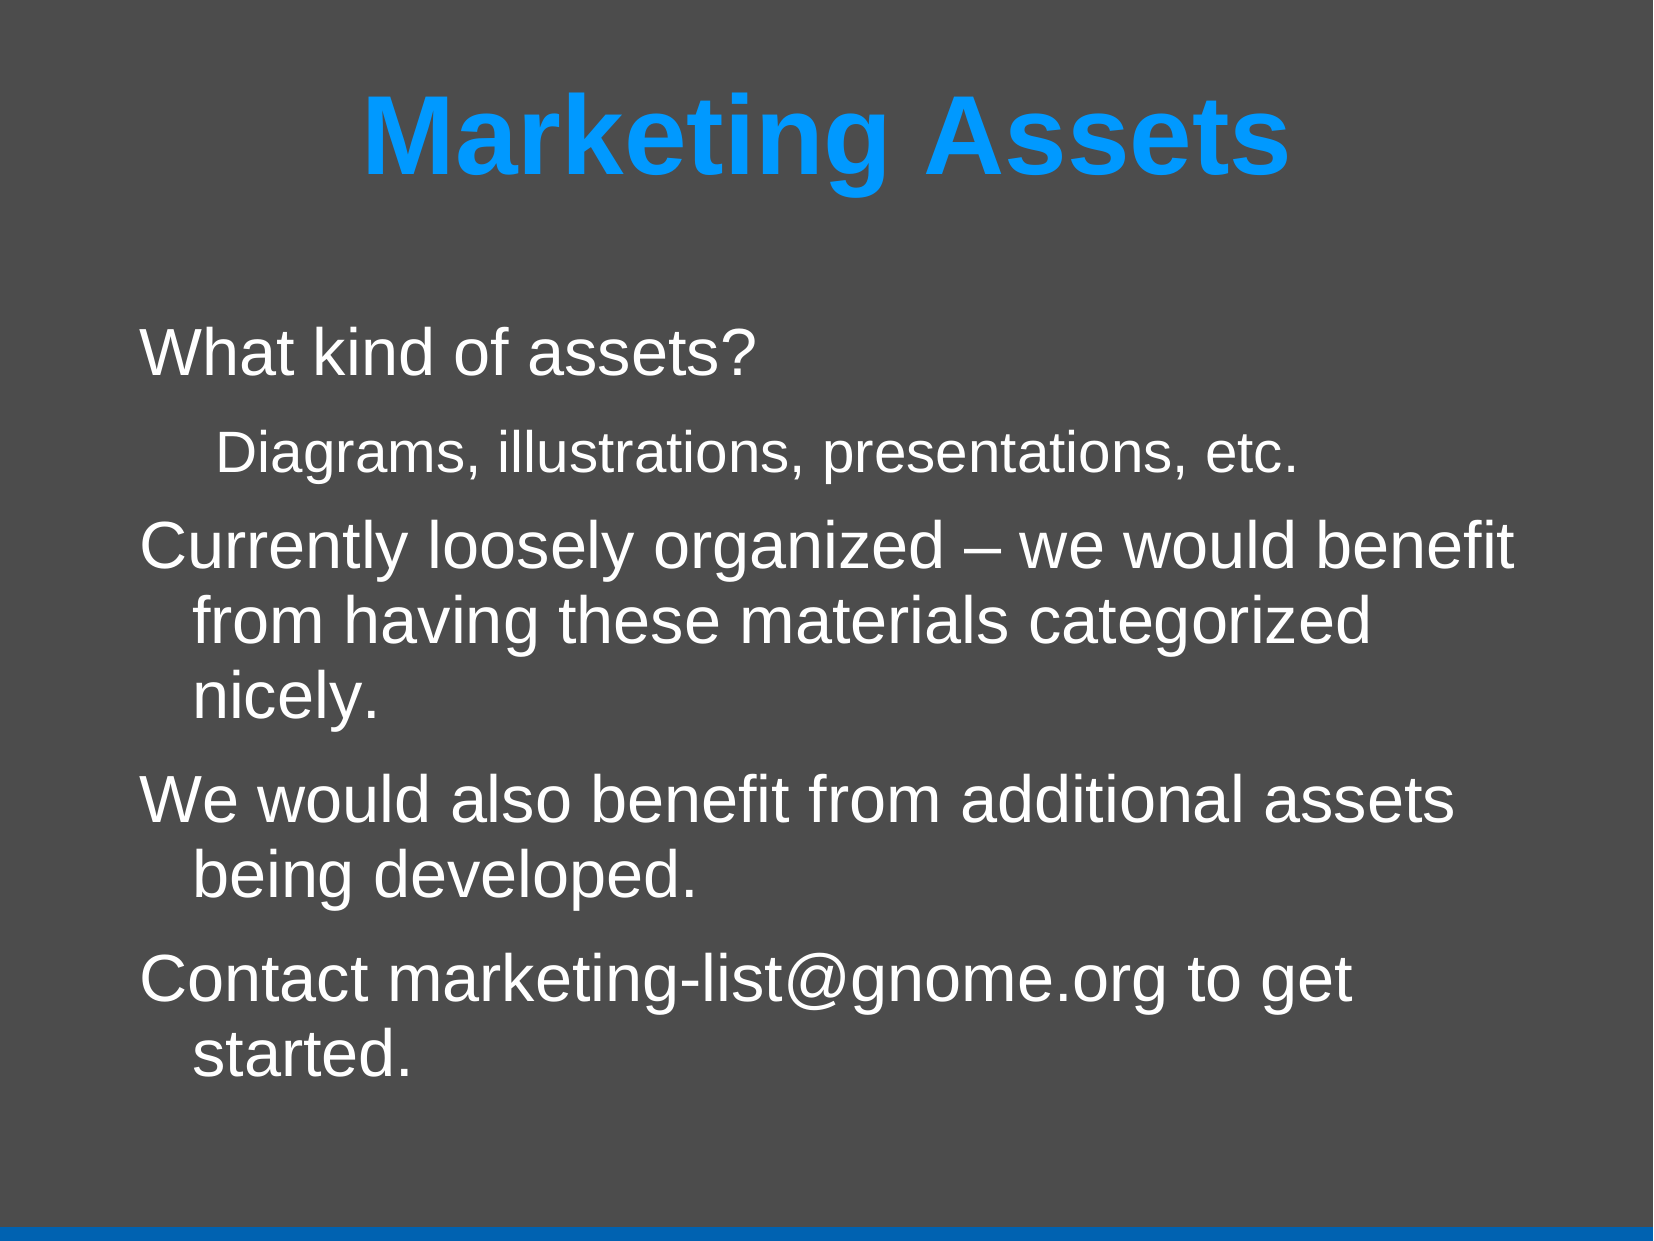

# Marketing Assets
What kind of assets?
Diagrams, illustrations, presentations, etc.
Currently loosely organized – we would benefit from having these materials categorized nicely.
We would also benefit from additional assets being developed.
Contact marketing-list@gnome.org to get started.